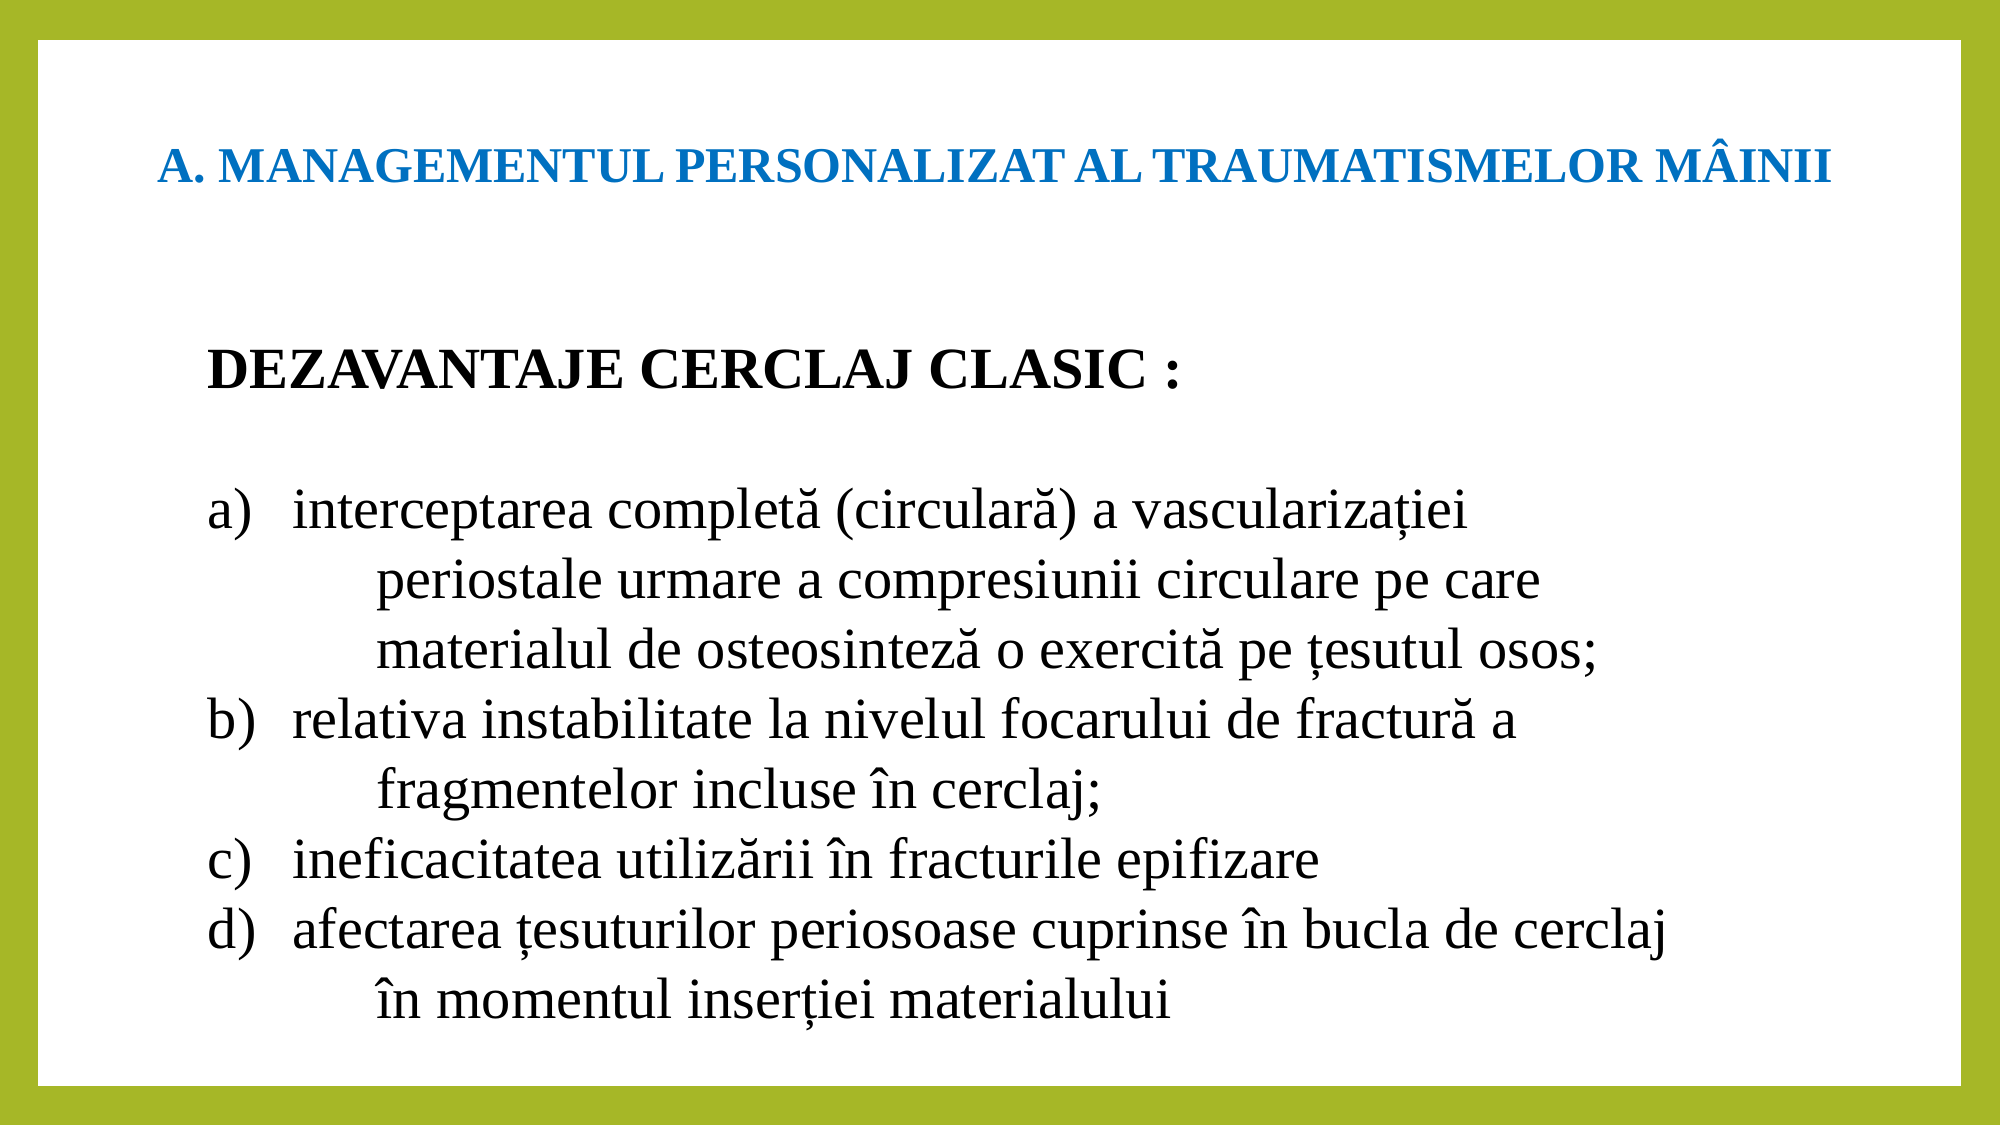

# A. MANAGEMENTUL PERSONALIZAT AL TRAUMATISMELOR MÂINII
DEZAVANTAJE CERCLAJ CLASIC :
interceptarea completă (circulară) a vascularizației periostale urmare a compresiunii circulare pe care materialul de osteosinteză o exercită pe țesutul osos;
relativa instabilitate la nivelul focarului de fractură a fragmentelor incluse în cerclaj;
ineficacitatea utilizării în fracturile epifizare
afectarea țesuturilor periosoase cuprinse în bucla de cerclaj în momentul inserției materialului